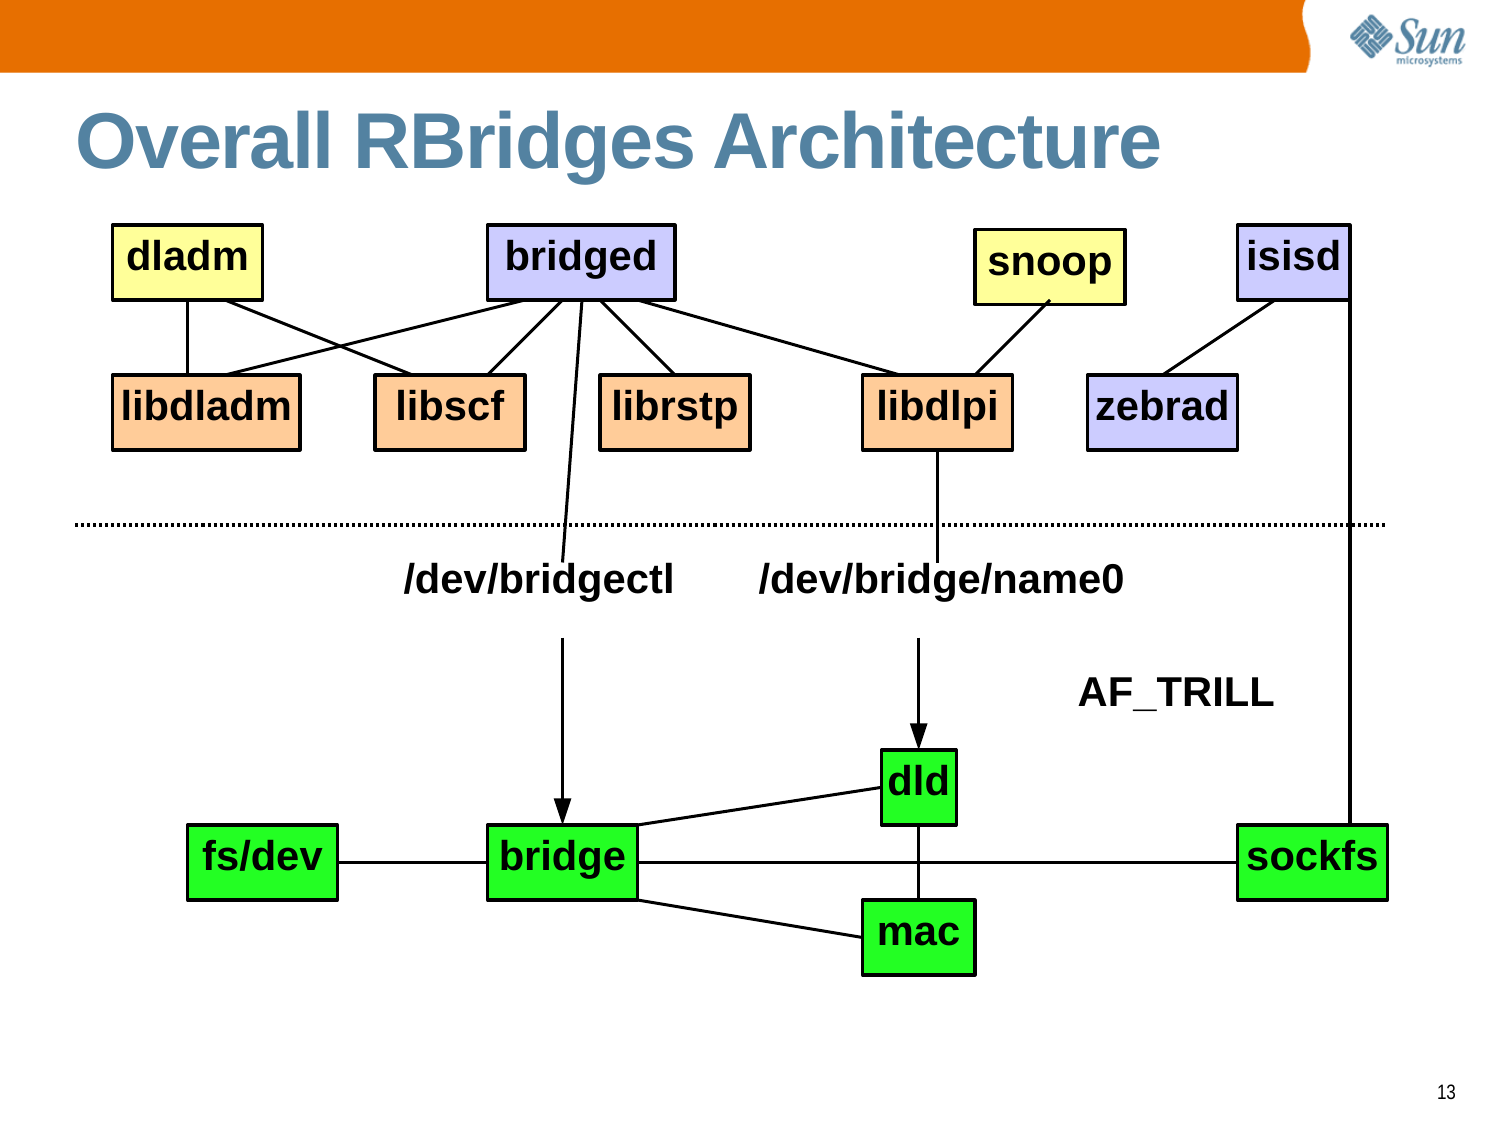

# Overall RBridges Architecture
dladm
bridged
isisd
snoop
libdladm
libscf
librstp
libdlpi
zebrad
/dev/bridgectl
/dev/bridge/name0
AF_TRILL
dld
fs/dev
bridge
sockfs
mac